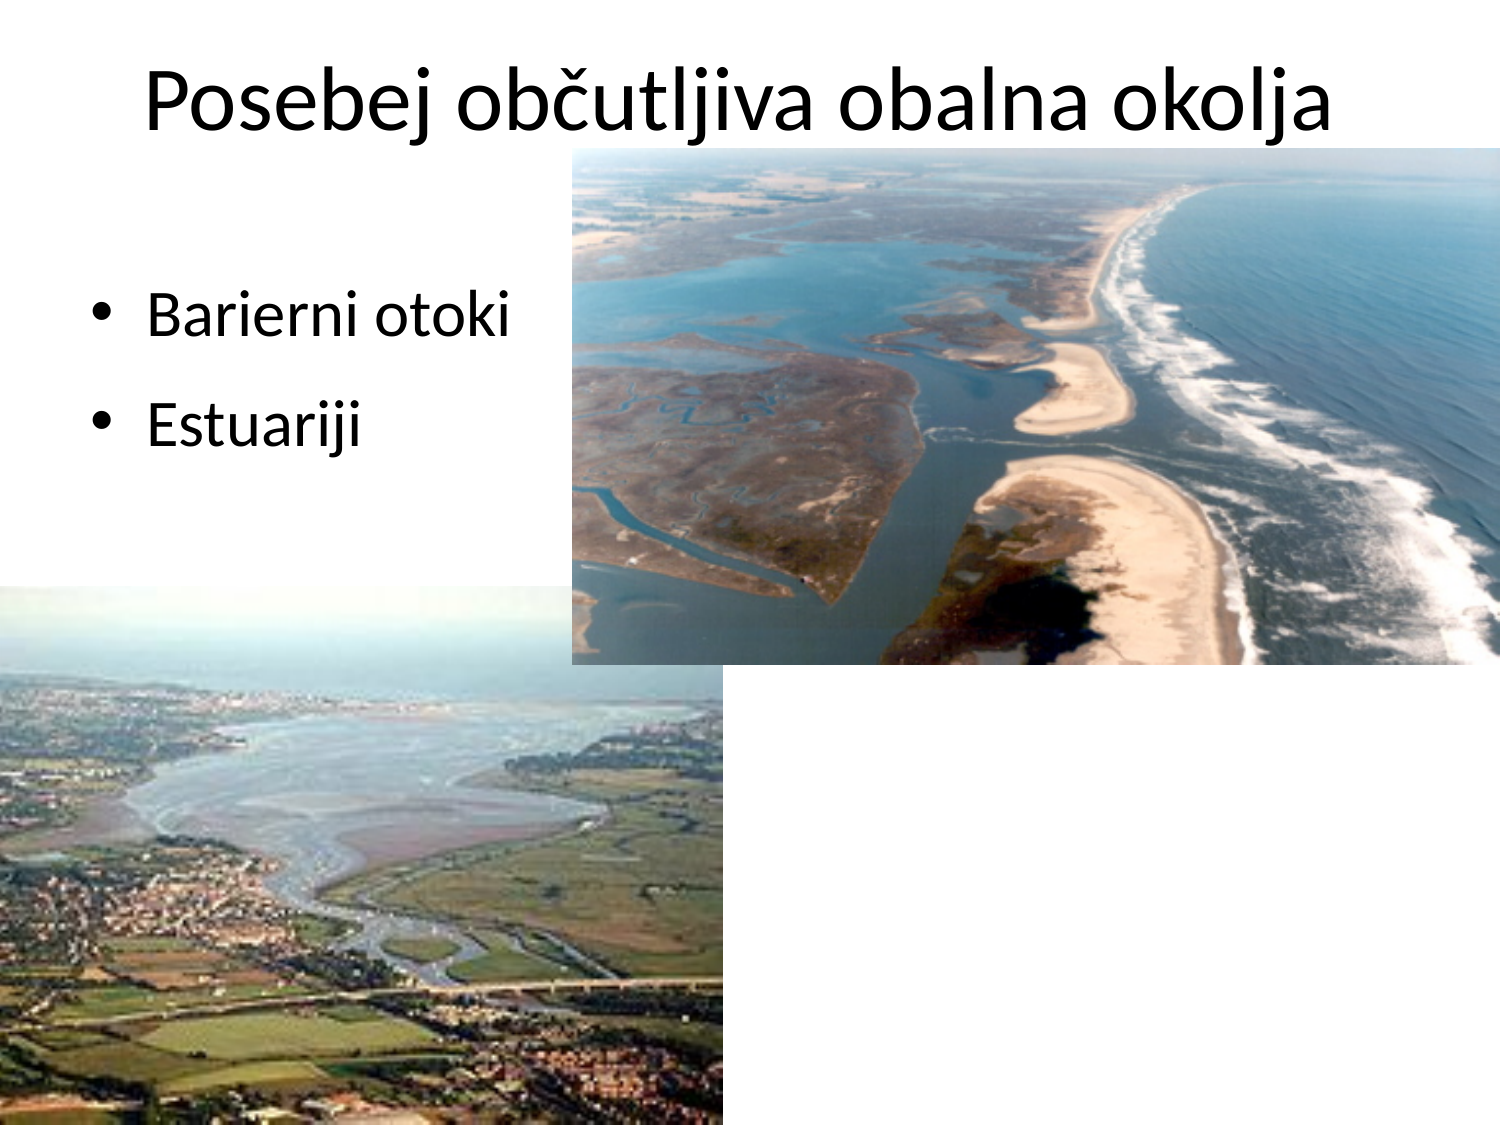

# Posebej občutljiva obalna okolja
Barierni otoki
Estuariji